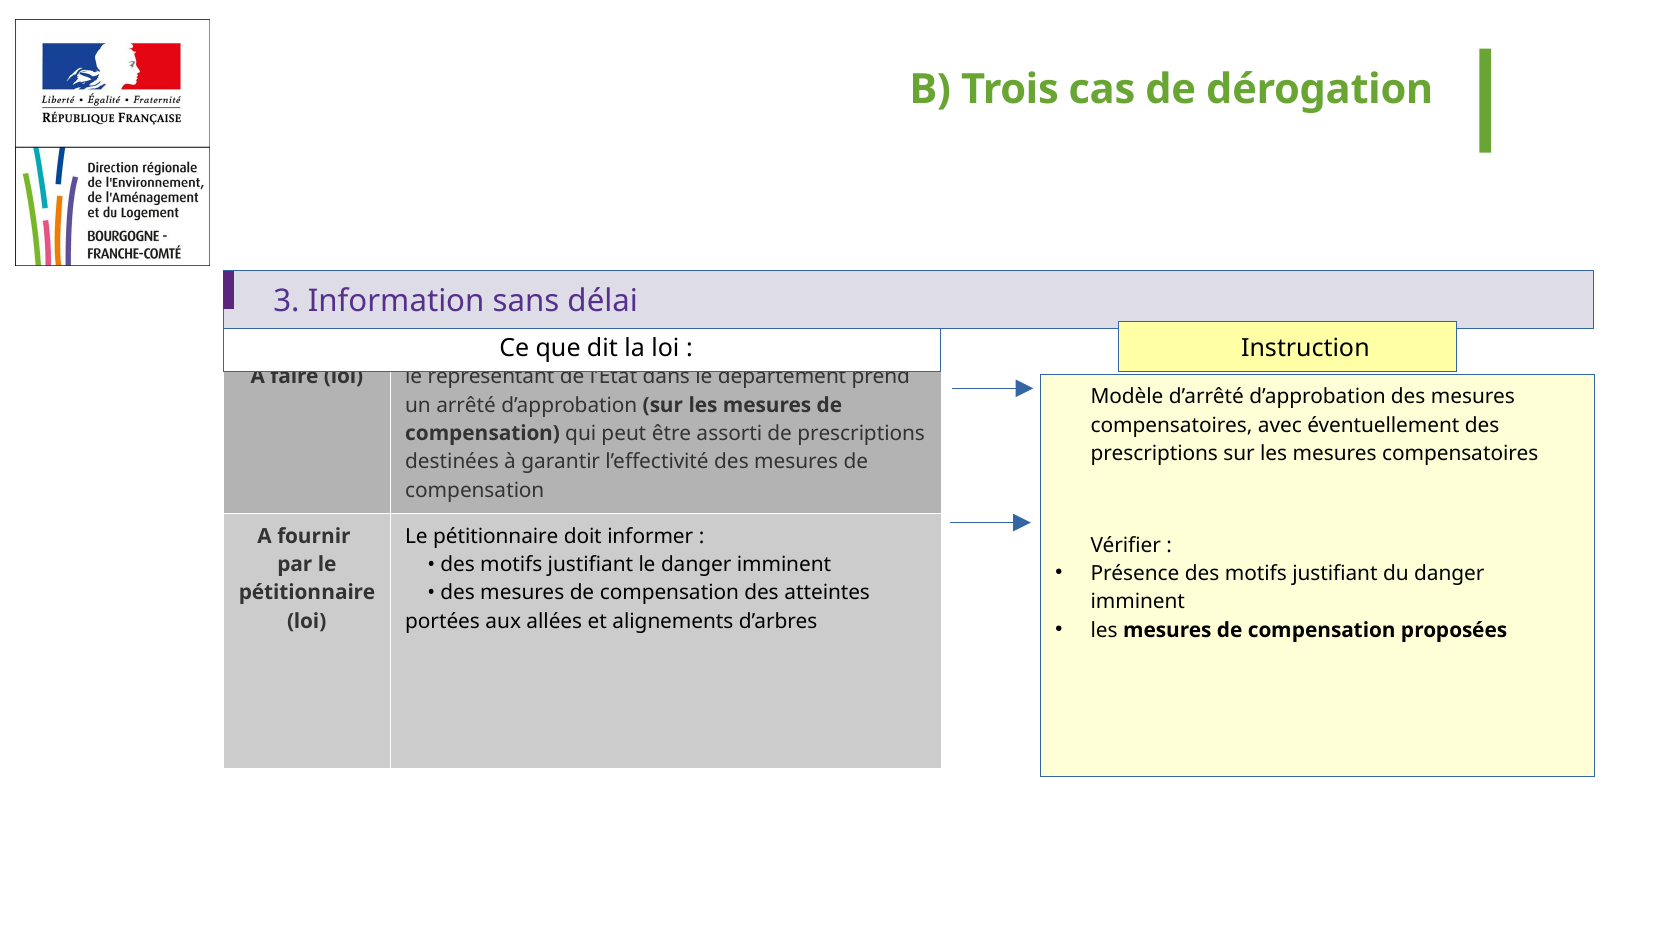

B) Trois cas de dérogation
3. Information sans délai
Ce que dit la loi :
Instruction
| A faire (loi) | le représentant de l’État dans le département prend un arrêté d’approbation (sur les mesures de compensation) qui peut être assorti de prescriptions destinées à garantir l’effectivité des mesures de compensation |
| --- | --- |
| A fournir par le pétitionnaire (loi) | Le pétitionnaire doit informer : • des motifs justifiant le danger imminent • des mesures de compensation des atteintes portées aux allées et alignements d’arbres |
Modèle d’arrêté d’approbation des mesures compensatoires, avec éventuellement des prescriptions sur les mesures compensatoires
Vérifier :
Présence des motifs justifiant du danger imminent
les mesures de compensation proposées